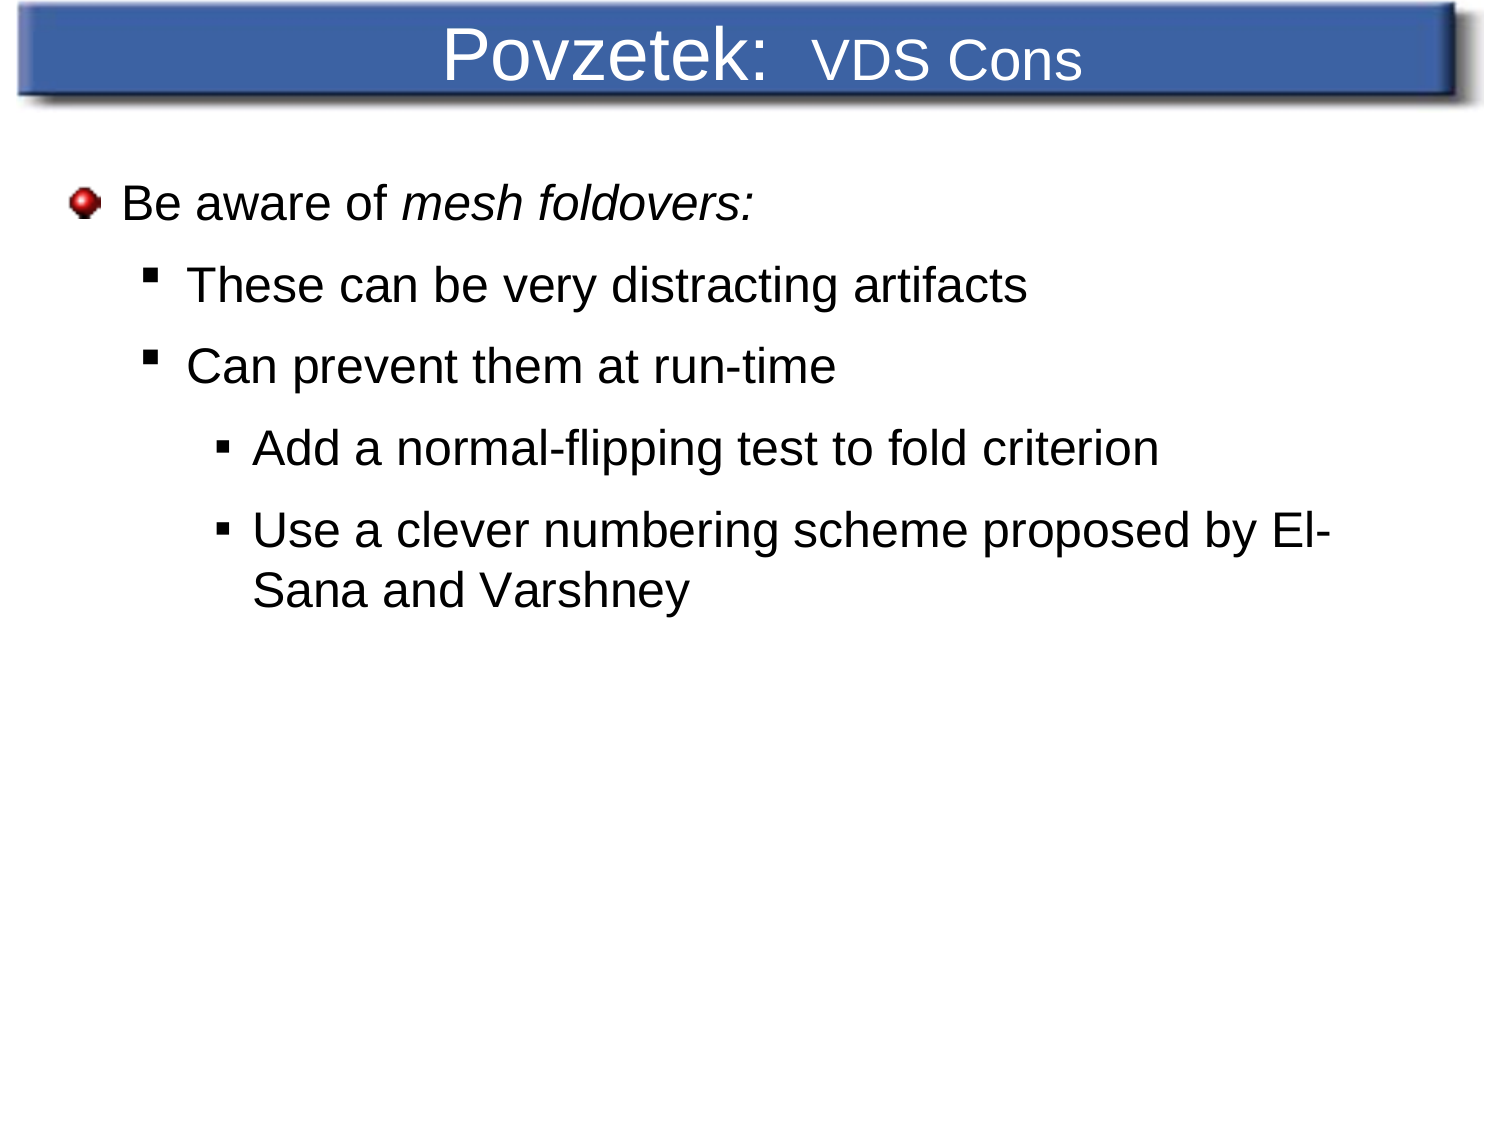

# Povzetek: VDS Cons
Be aware of mesh foldovers:
These can be very distracting artifacts
Can prevent them at run-time
Add a normal-flipping test to fold criterion
Use a clever numbering scheme proposed by El-Sana and Varshney